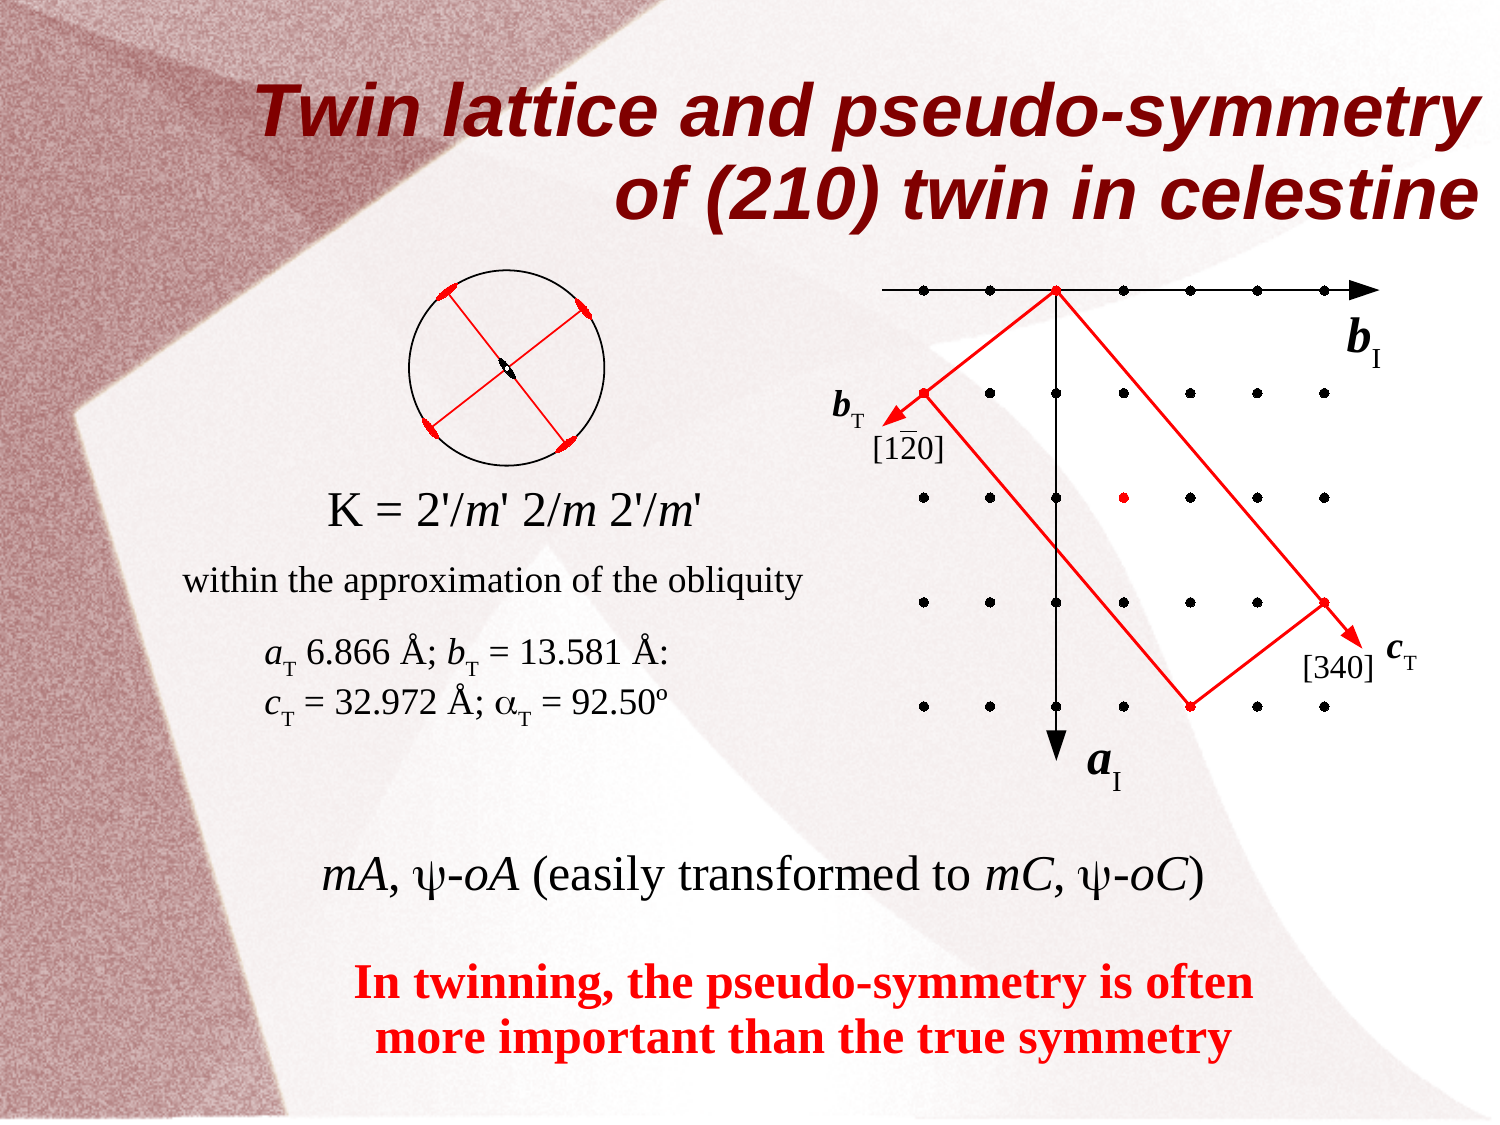

#
Twin lattice and pseudo-symmetry of (210) twin in celestine
K = 2'/m' 2/m 2'/m'
within the approximation of the obliquity
bI
[120]
[340]
aI
bT
cT
aT 6.866 Å; bT = 13.581 Å:
cT = 32.972 Å; aT = 92.50º
mA, y-oA (easily transformed to mC, y-oC)
In twinning, the pseudo-symmetry is often more important than the true symmetry